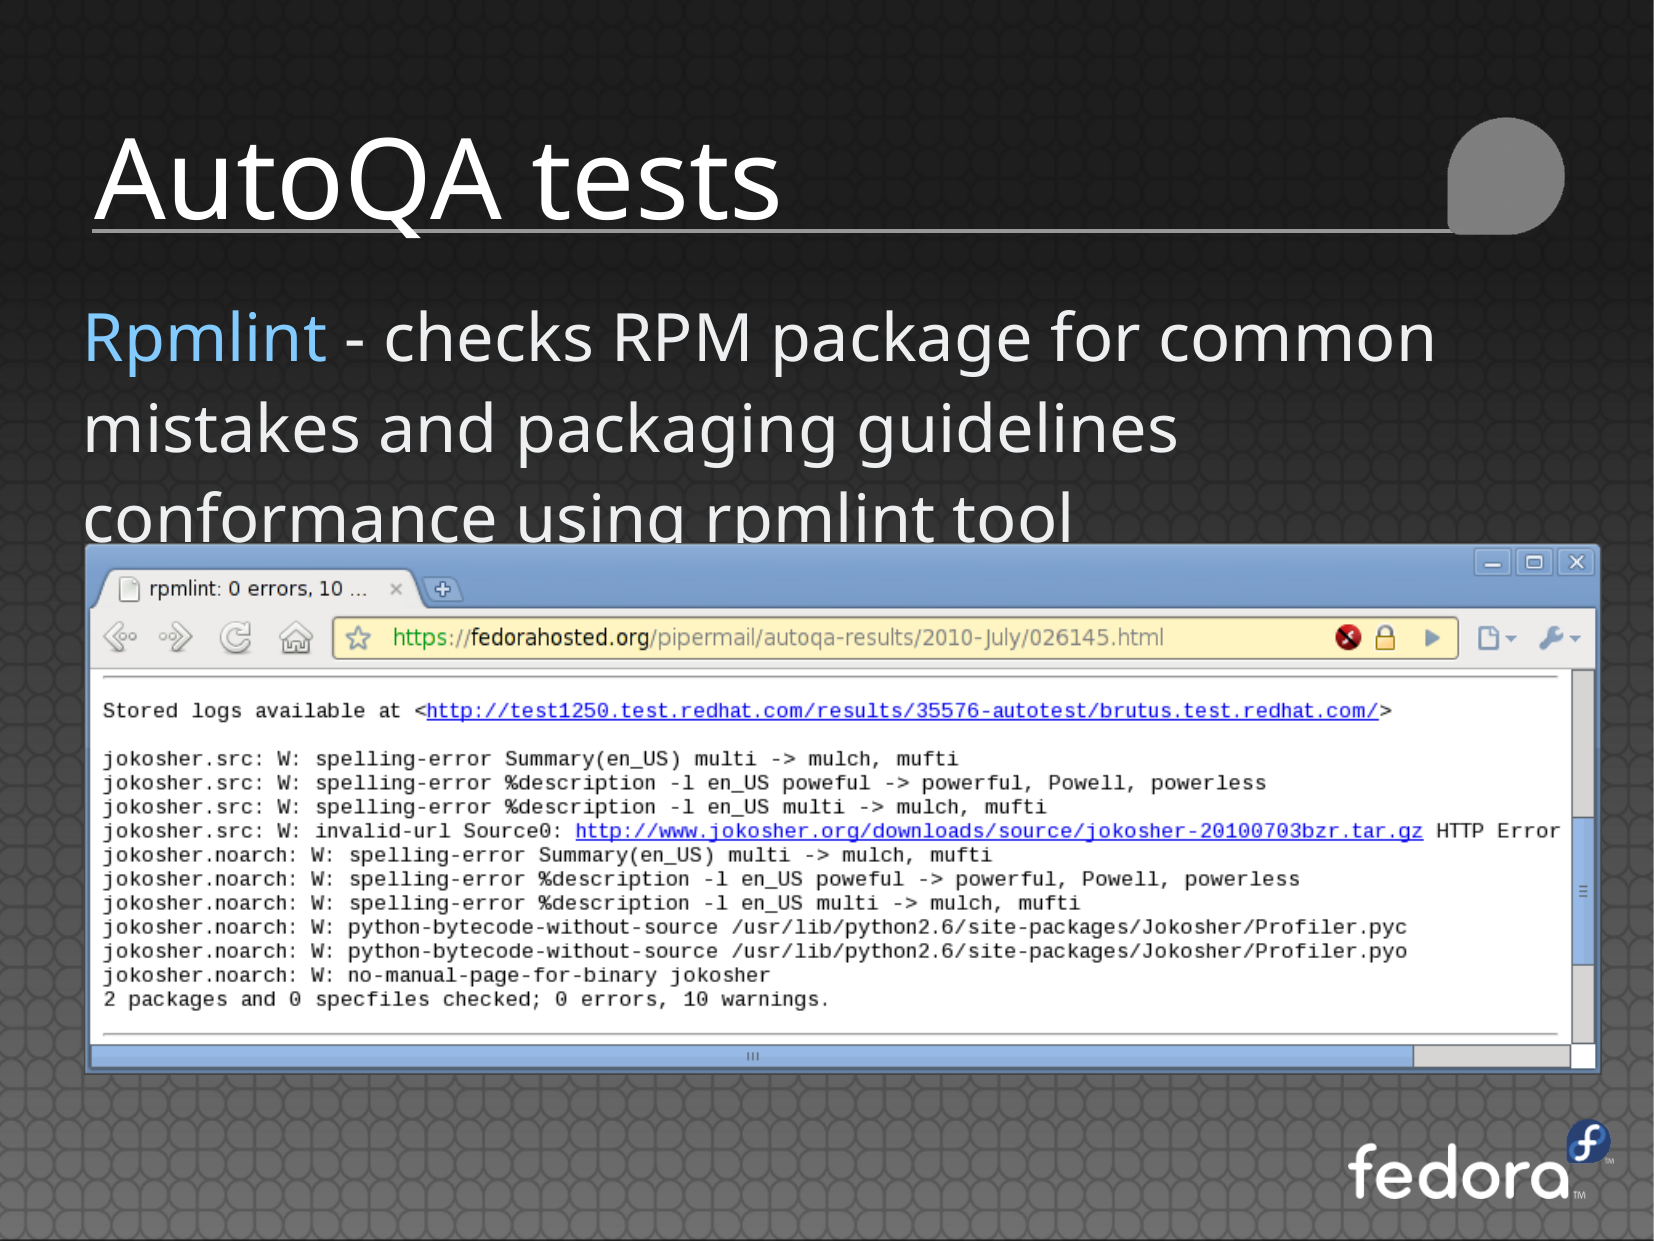

AutoQA tests
# Rpmlint - checks RPM package for common mistakes and packaging guidelines conformance using rpmlint tool